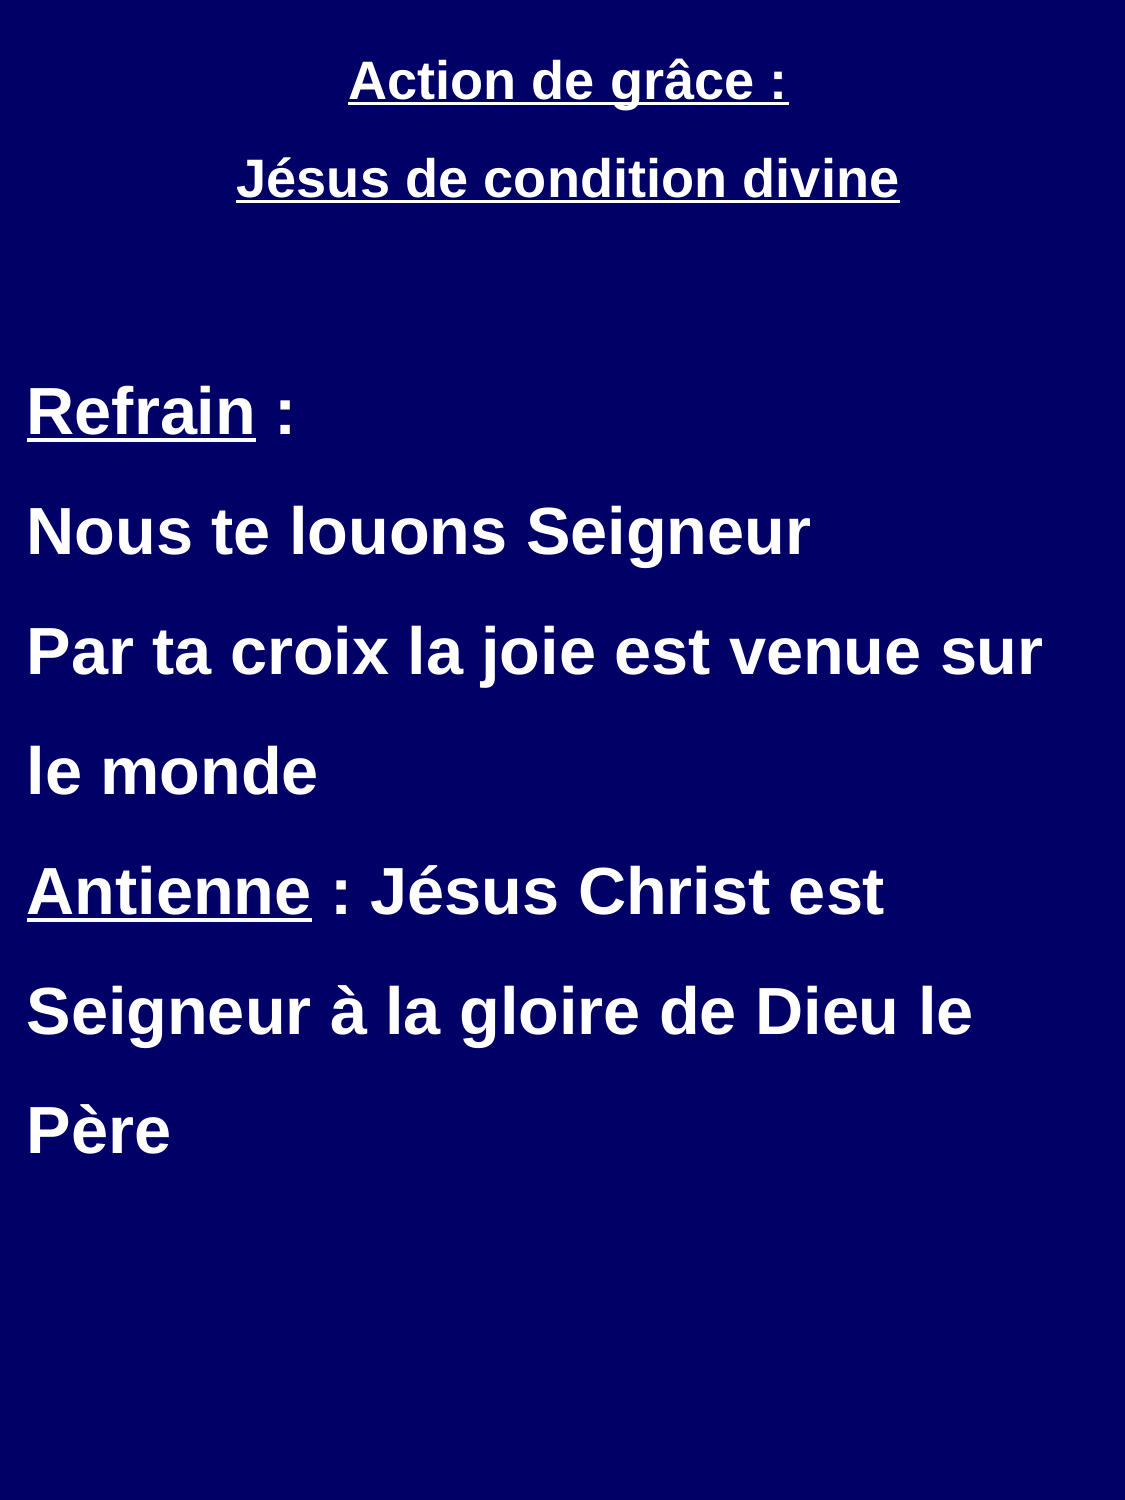

Action de grâce :
Jésus de condition divine
Refrain :
Nous te louons Seigneur
Par ta croix la joie est venue sur le monde
Antienne : Jésus Christ est Seigneur à la gloire de Dieu le Père